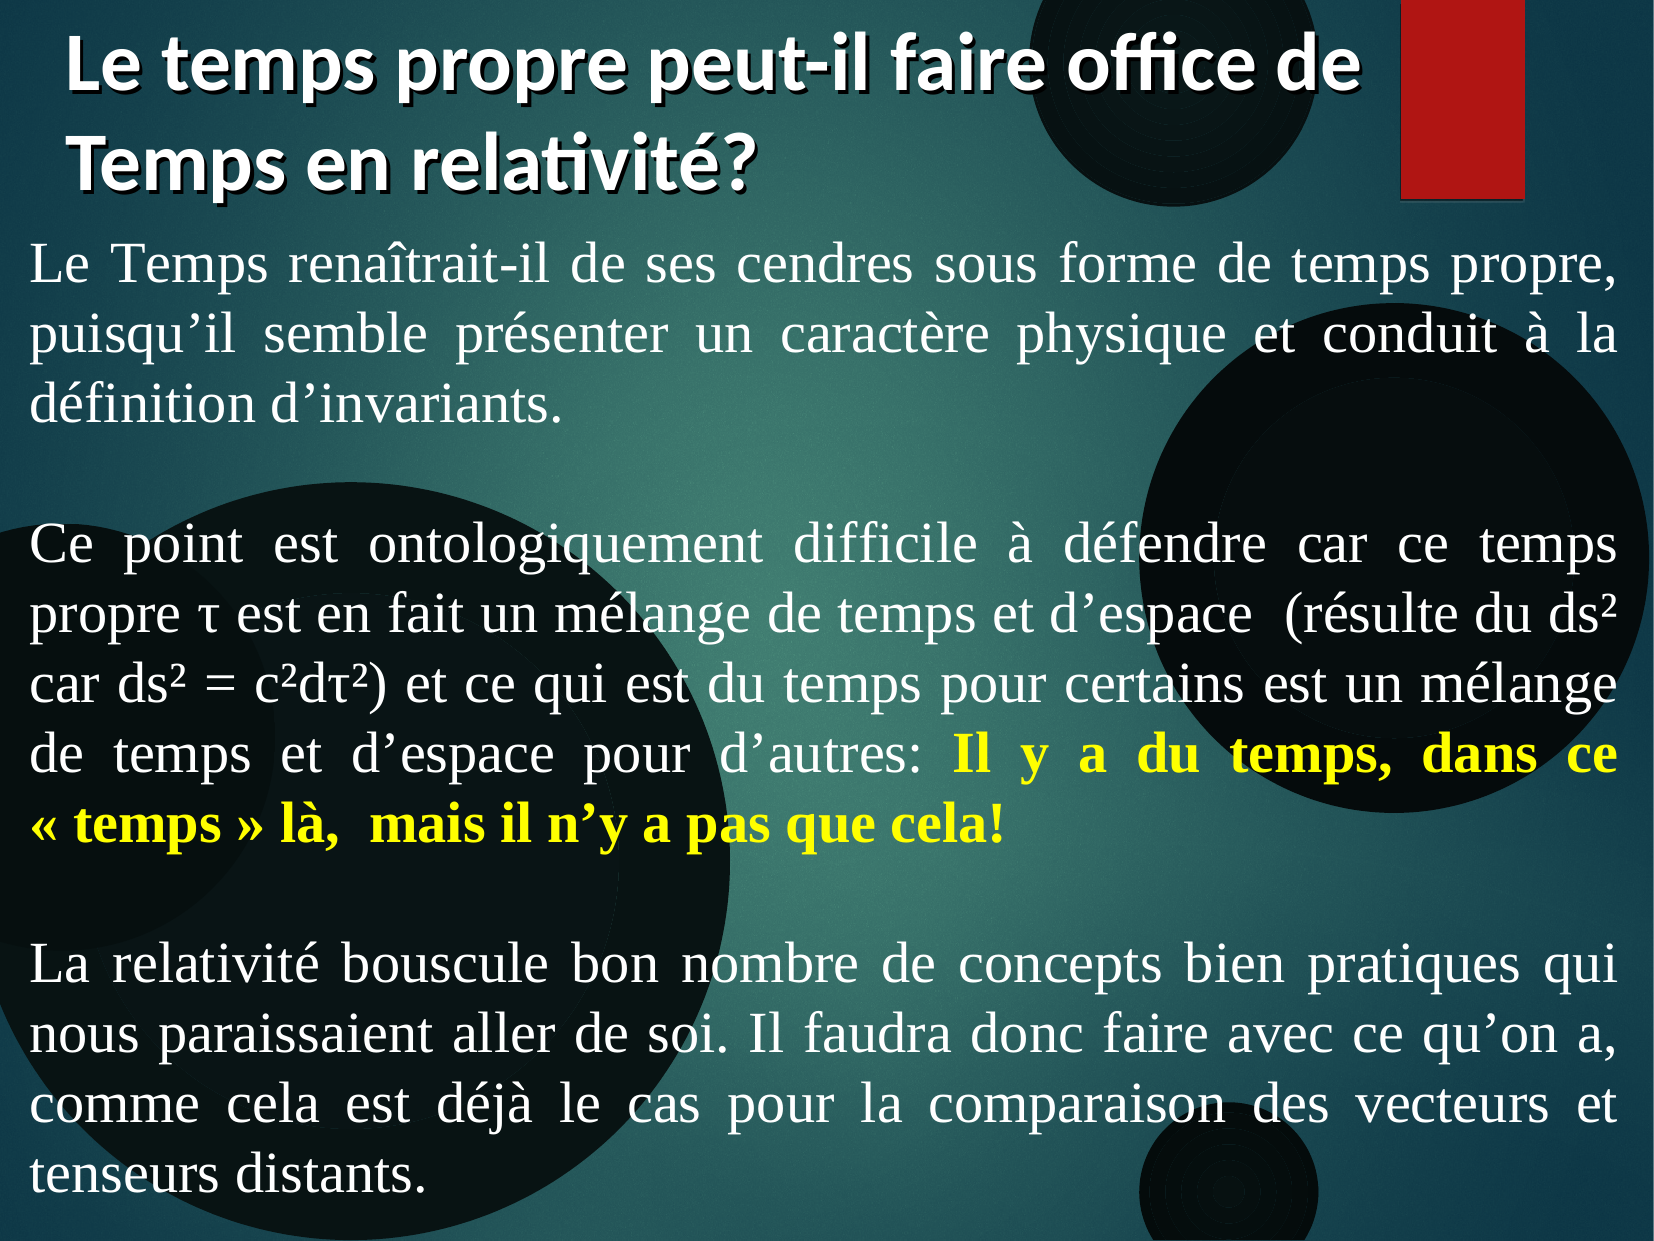

Le temps propre peut-il faire office de Temps en relativité?
Le Temps renaîtrait-il de ses cendres sous forme de temps propre, puisqu’il semble présenter un caractère physique et conduit à la définition d’invariants.
Ce point est ontologiquement difficile à défendre car ce temps propre τ est en fait un mélange de temps et d’espace (résulte du ds² car ds² = c²dτ²) et ce qui est du temps pour certains est un mélange de temps et d’espace pour d’autres: Il y a du temps, dans ce « temps » là, mais il n’y a pas que cela!
La relativité bouscule bon nombre de concepts bien pratiques qui nous paraissaient aller de soi. Il faudra donc faire avec ce qu’on a, comme cela est déjà le cas pour la comparaison des vecteurs et tenseurs distants.